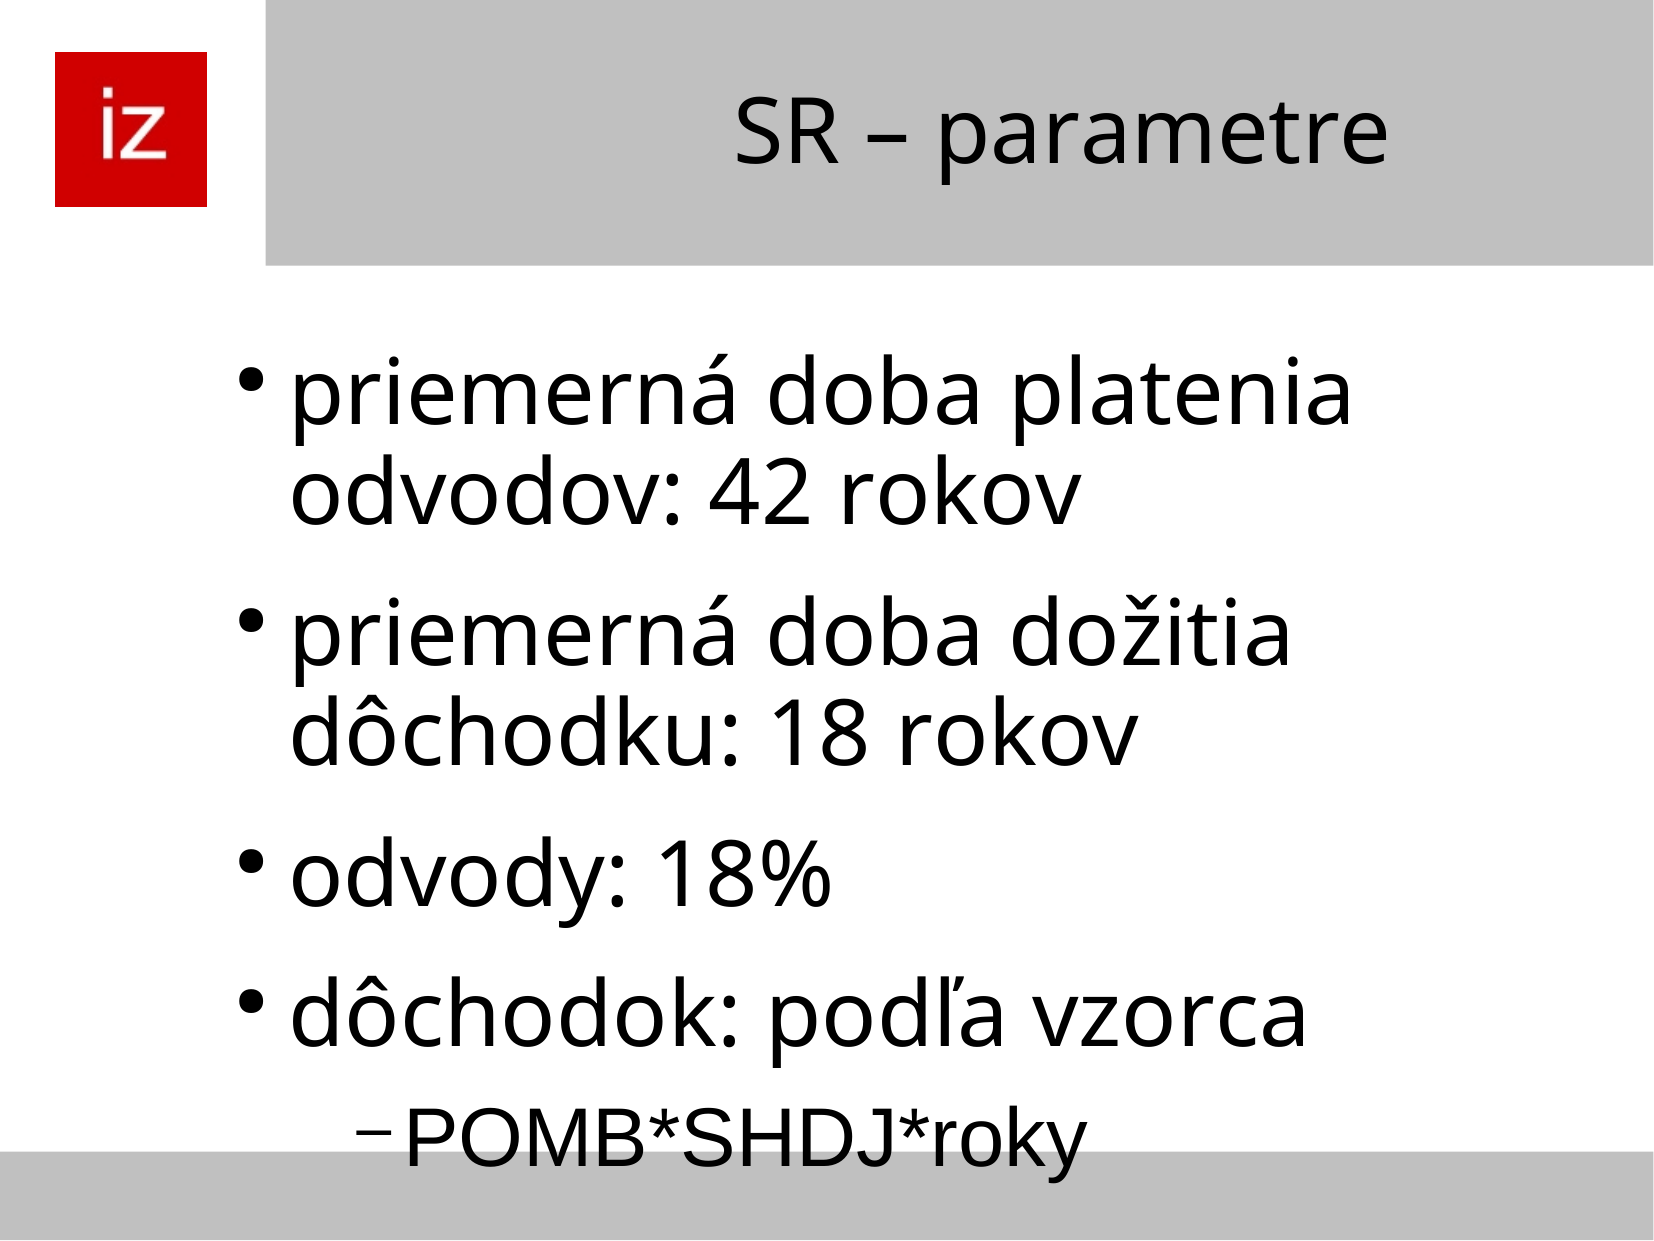

# SR – parametre
priemerná doba platenia odvodov: 42 rokov
priemerná doba dožitia dôchodku: 18 rokov
odvody: 18%
dôchodok: podľa vzorca
POMB*SHDJ*roky